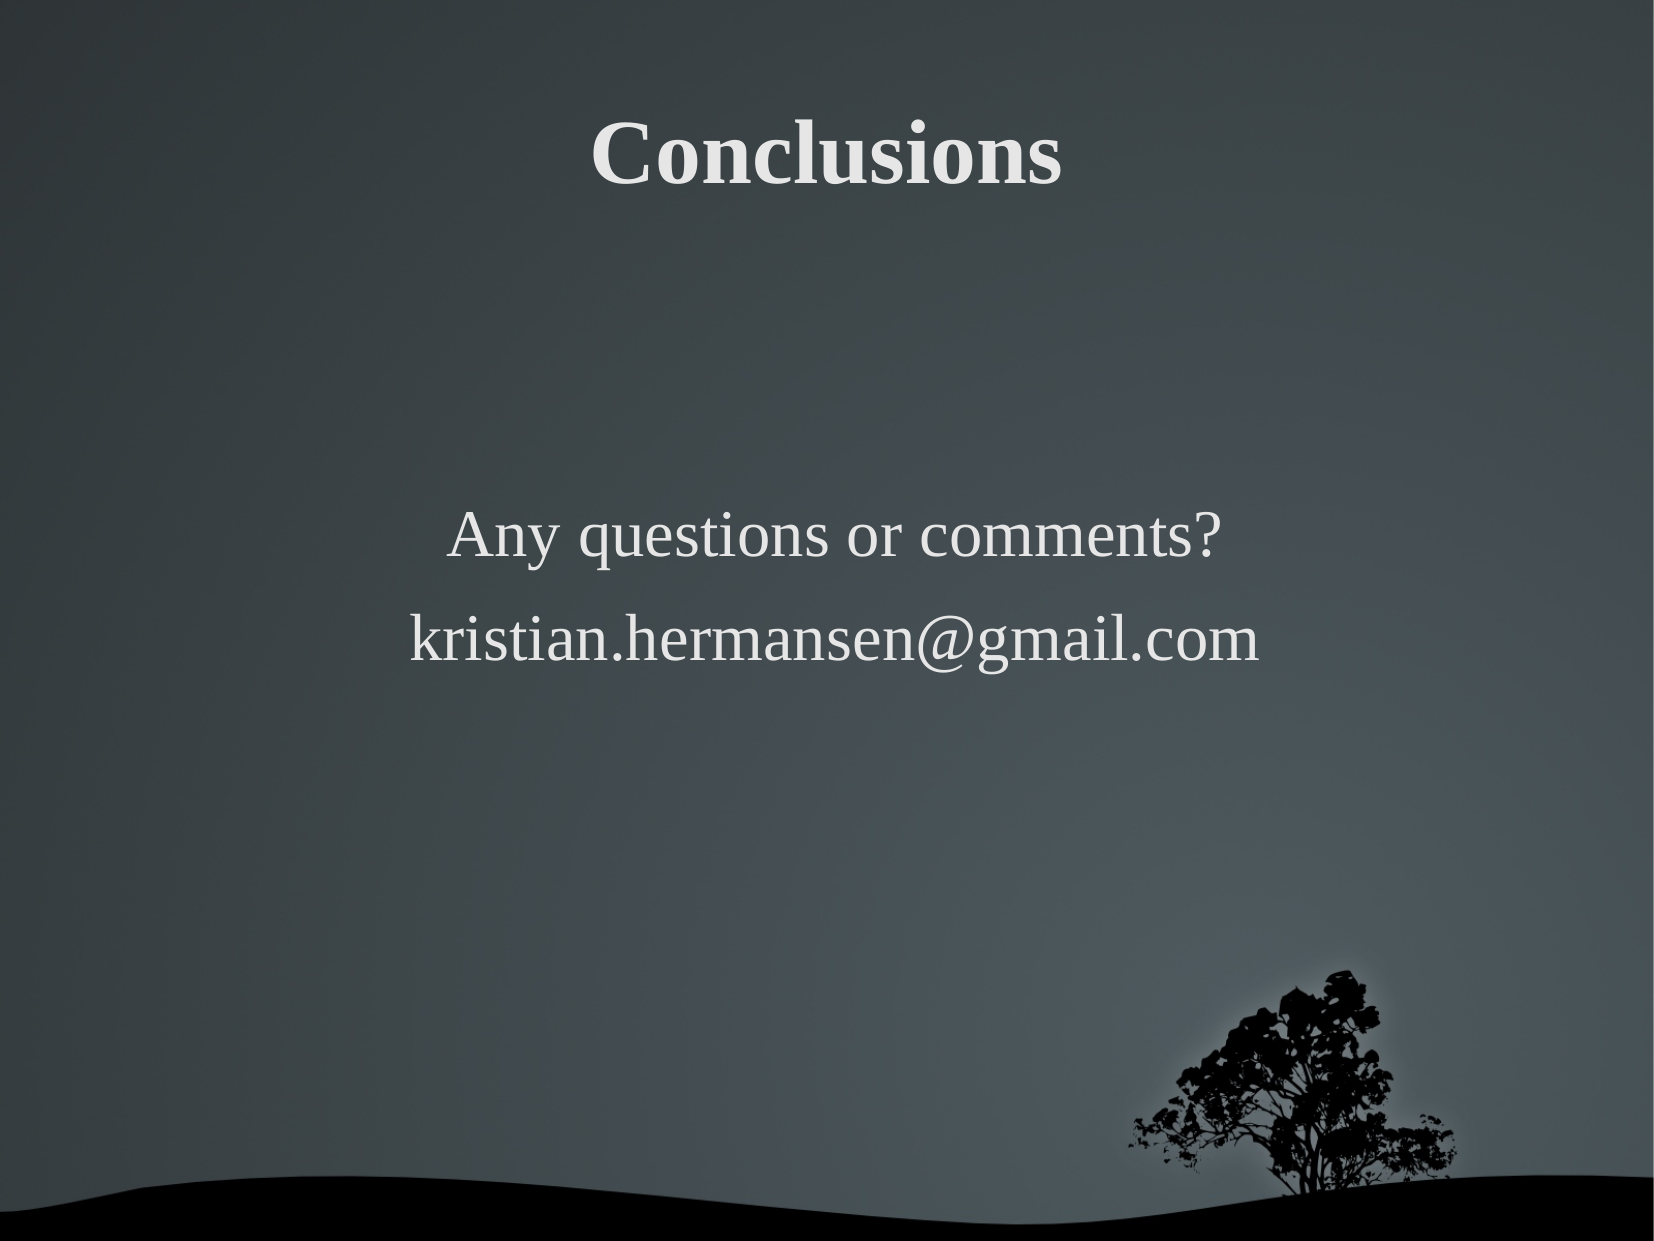

# Conclusions
Any questions or comments?
kristian.hermansen@gmail.com